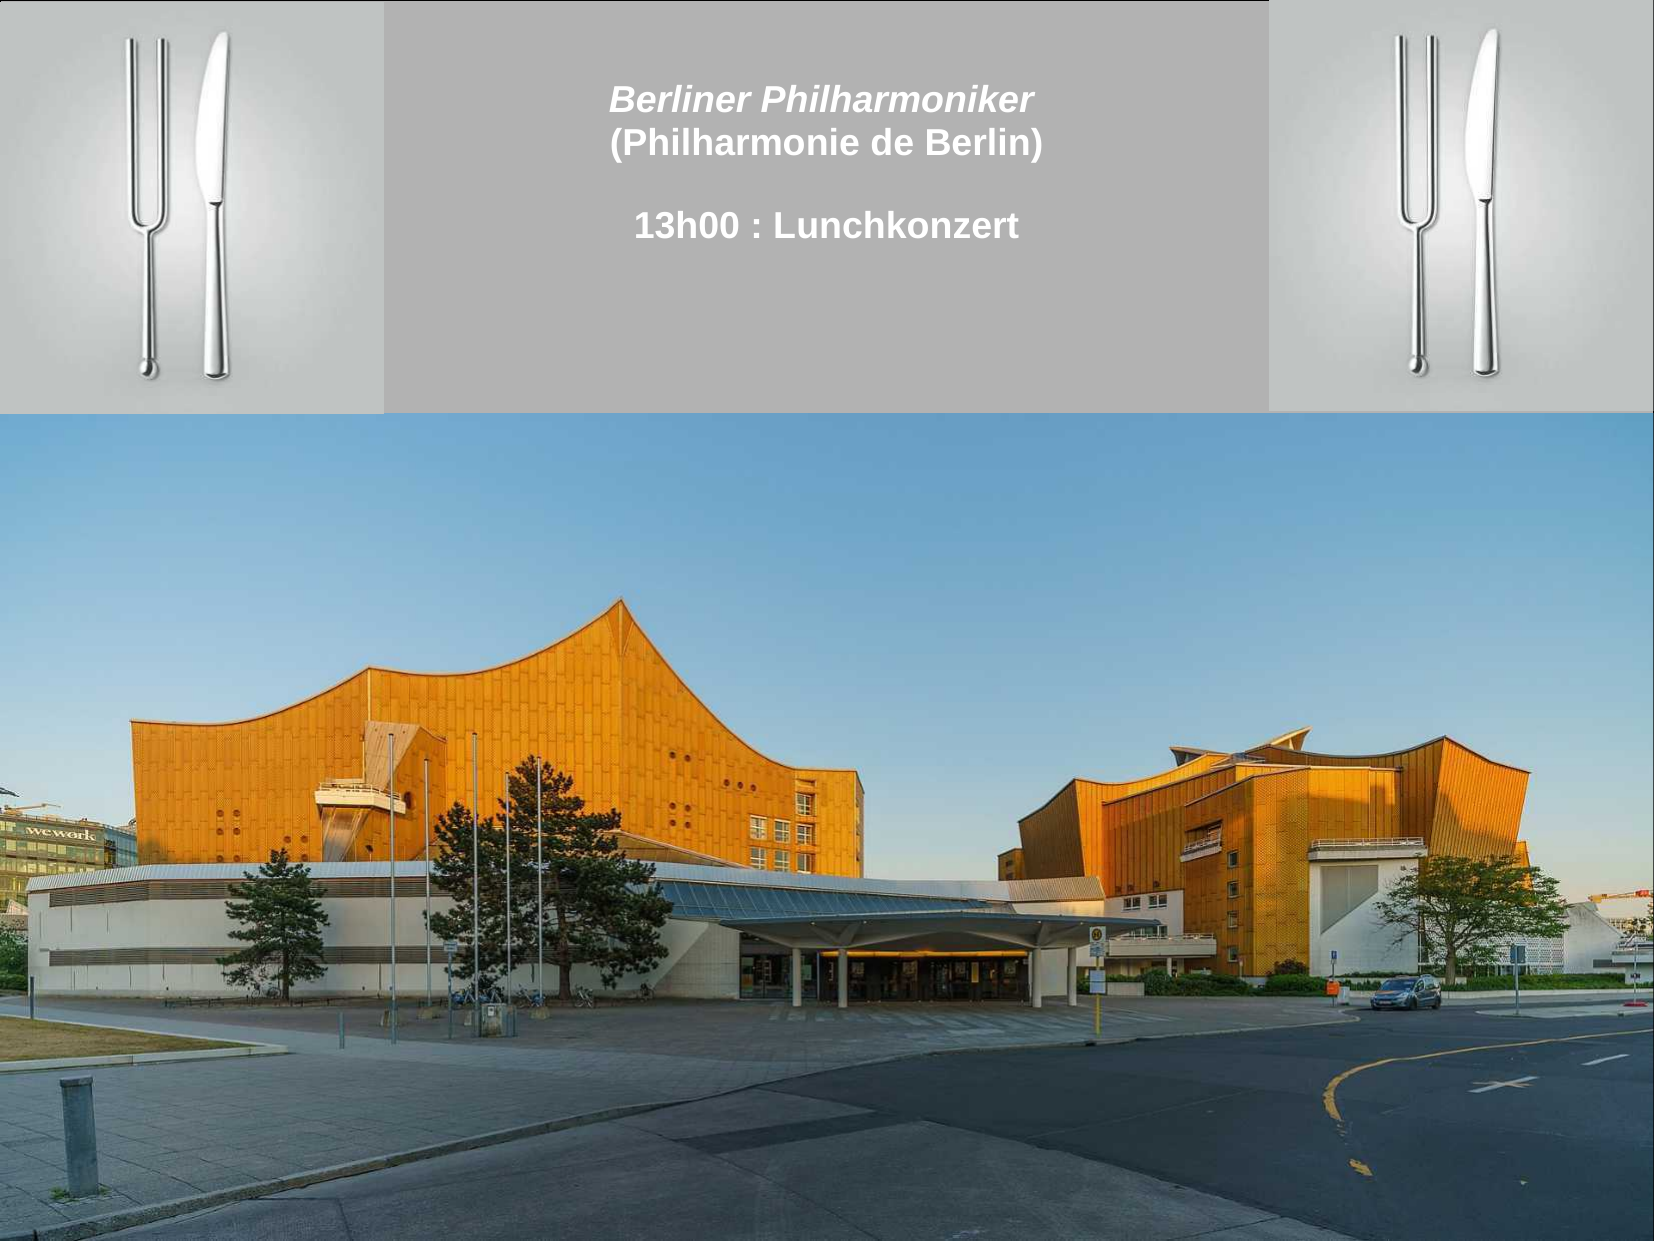

Berliner Philharmoniker
(Philharmonie de Berlin)
13h00 : Lunchkonzert